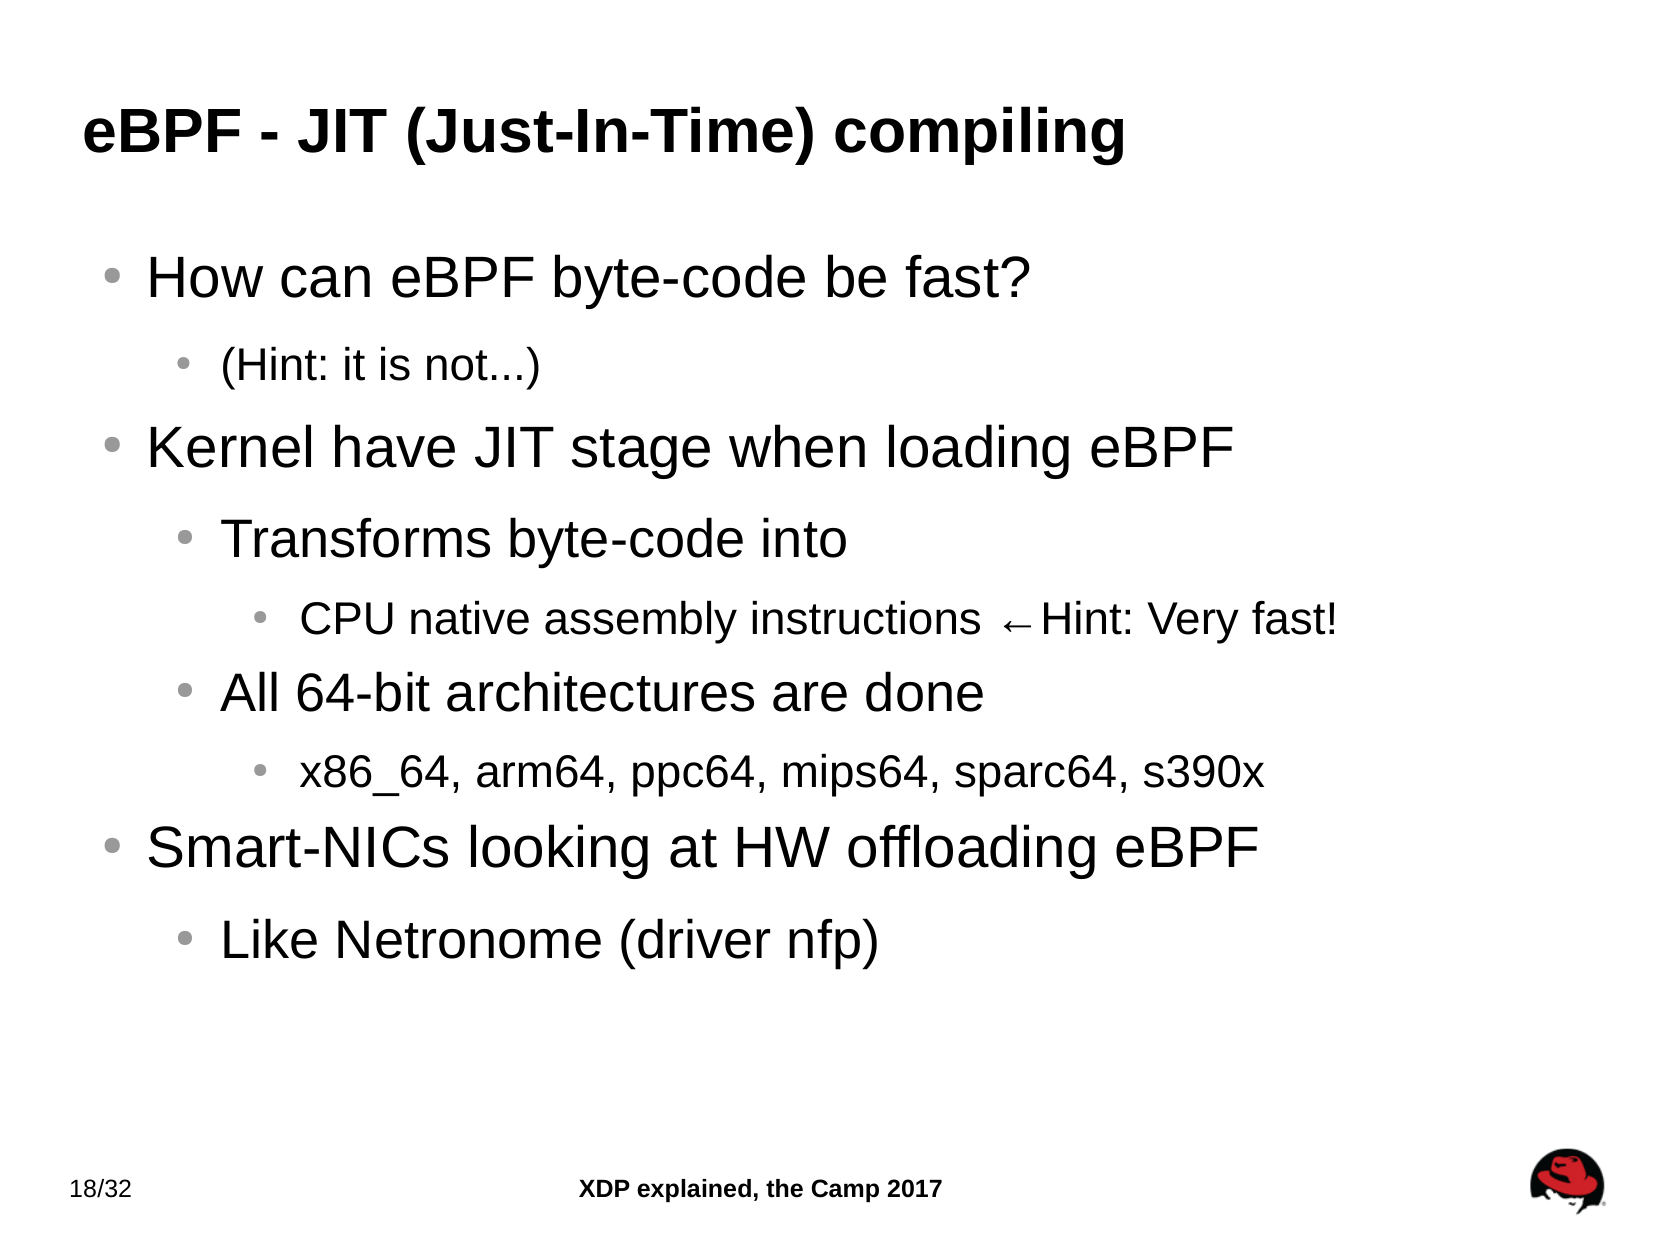

# eBPF - JIT (Just-In-Time) compiling
How can eBPF byte-code be fast?
(Hint: it is not...)
Kernel have JIT stage when loading eBPF
Transforms byte-code into
CPU native assembly instructions ←Hint: Very fast!
All 64-bit architectures are done
x86_64, arm64, ppc64, mips64, sparc64, s390x
Smart-NICs looking at HW offloading eBPF
Like Netronome (driver nfp)